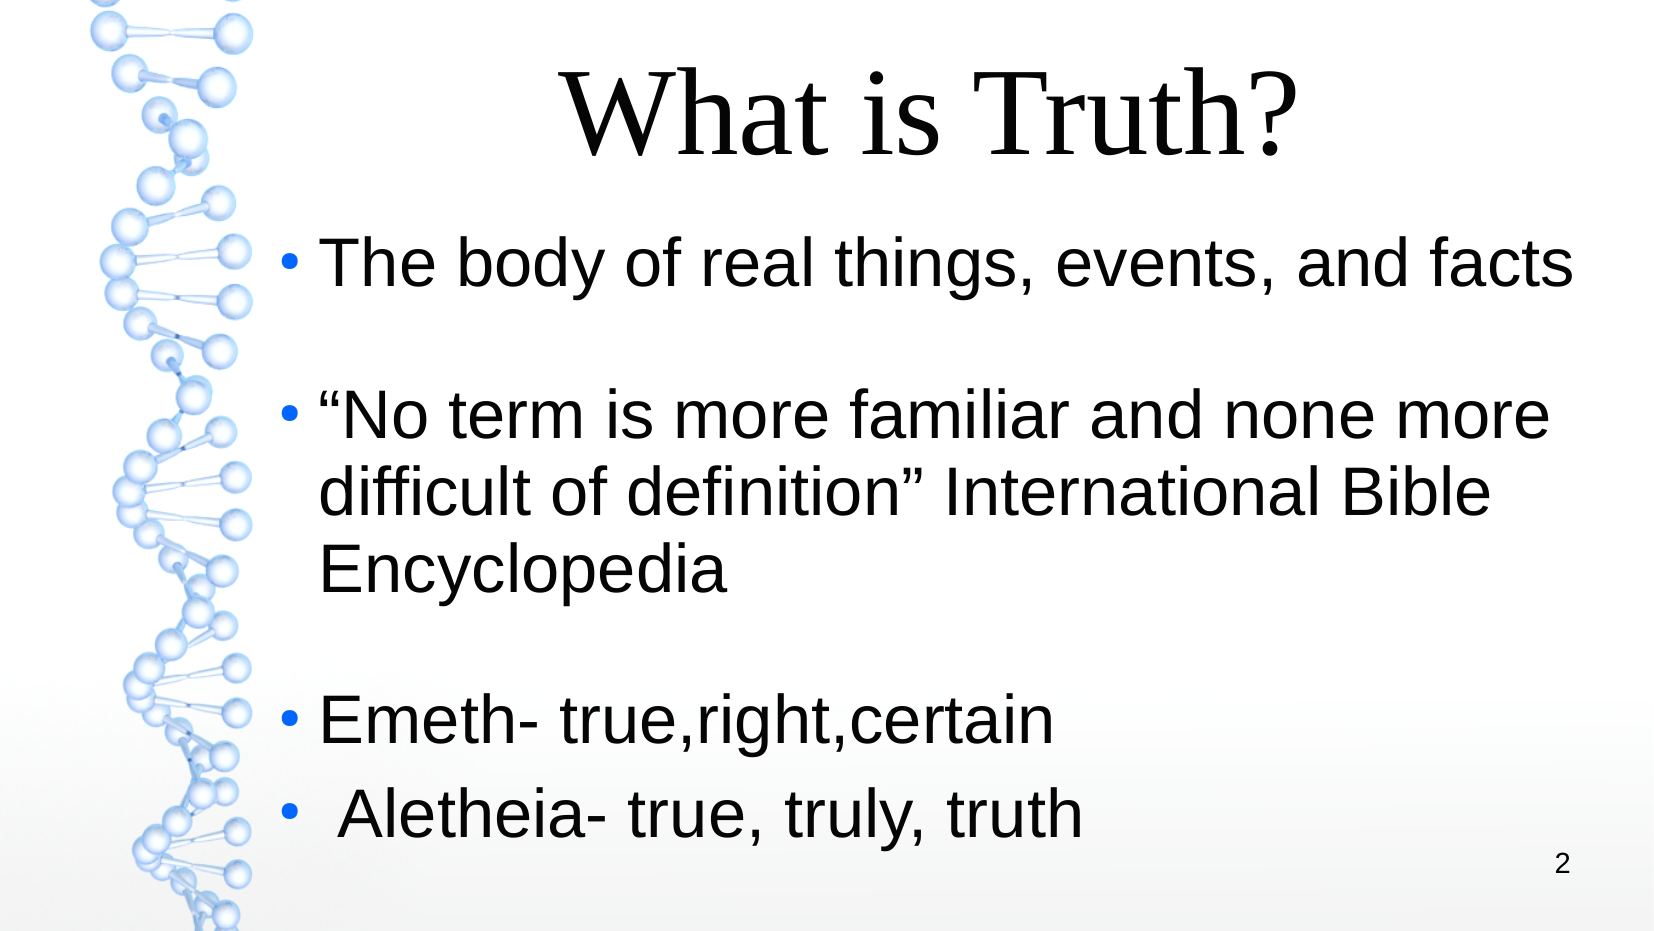

# What is Truth?
The body of real things, events, and facts
“No term is more familiar and none more difficult of definition” International Bible Encyclopedia
Emeth- true,right,certain
 Aletheia- true, truly, truth
2